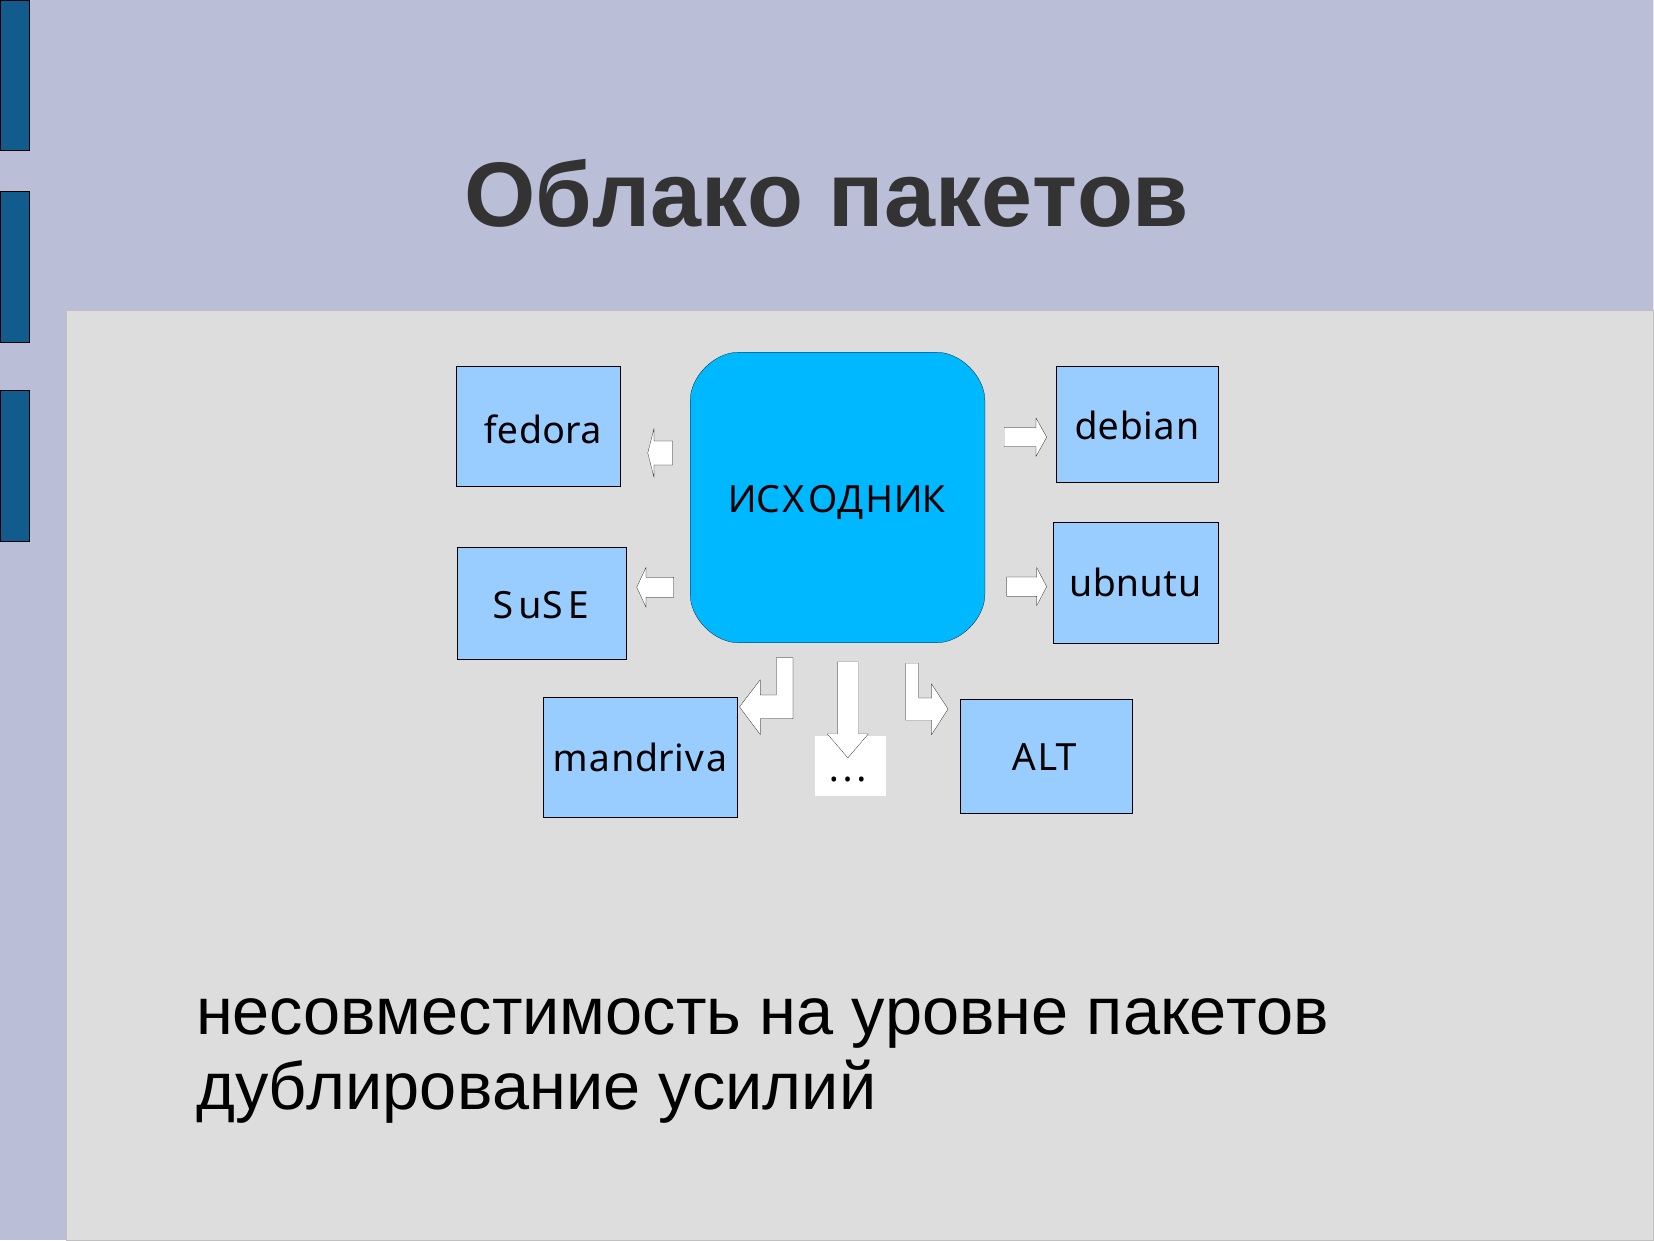

# Облако пакетов
несовместимость на уровне пакетов
дублирование усилий